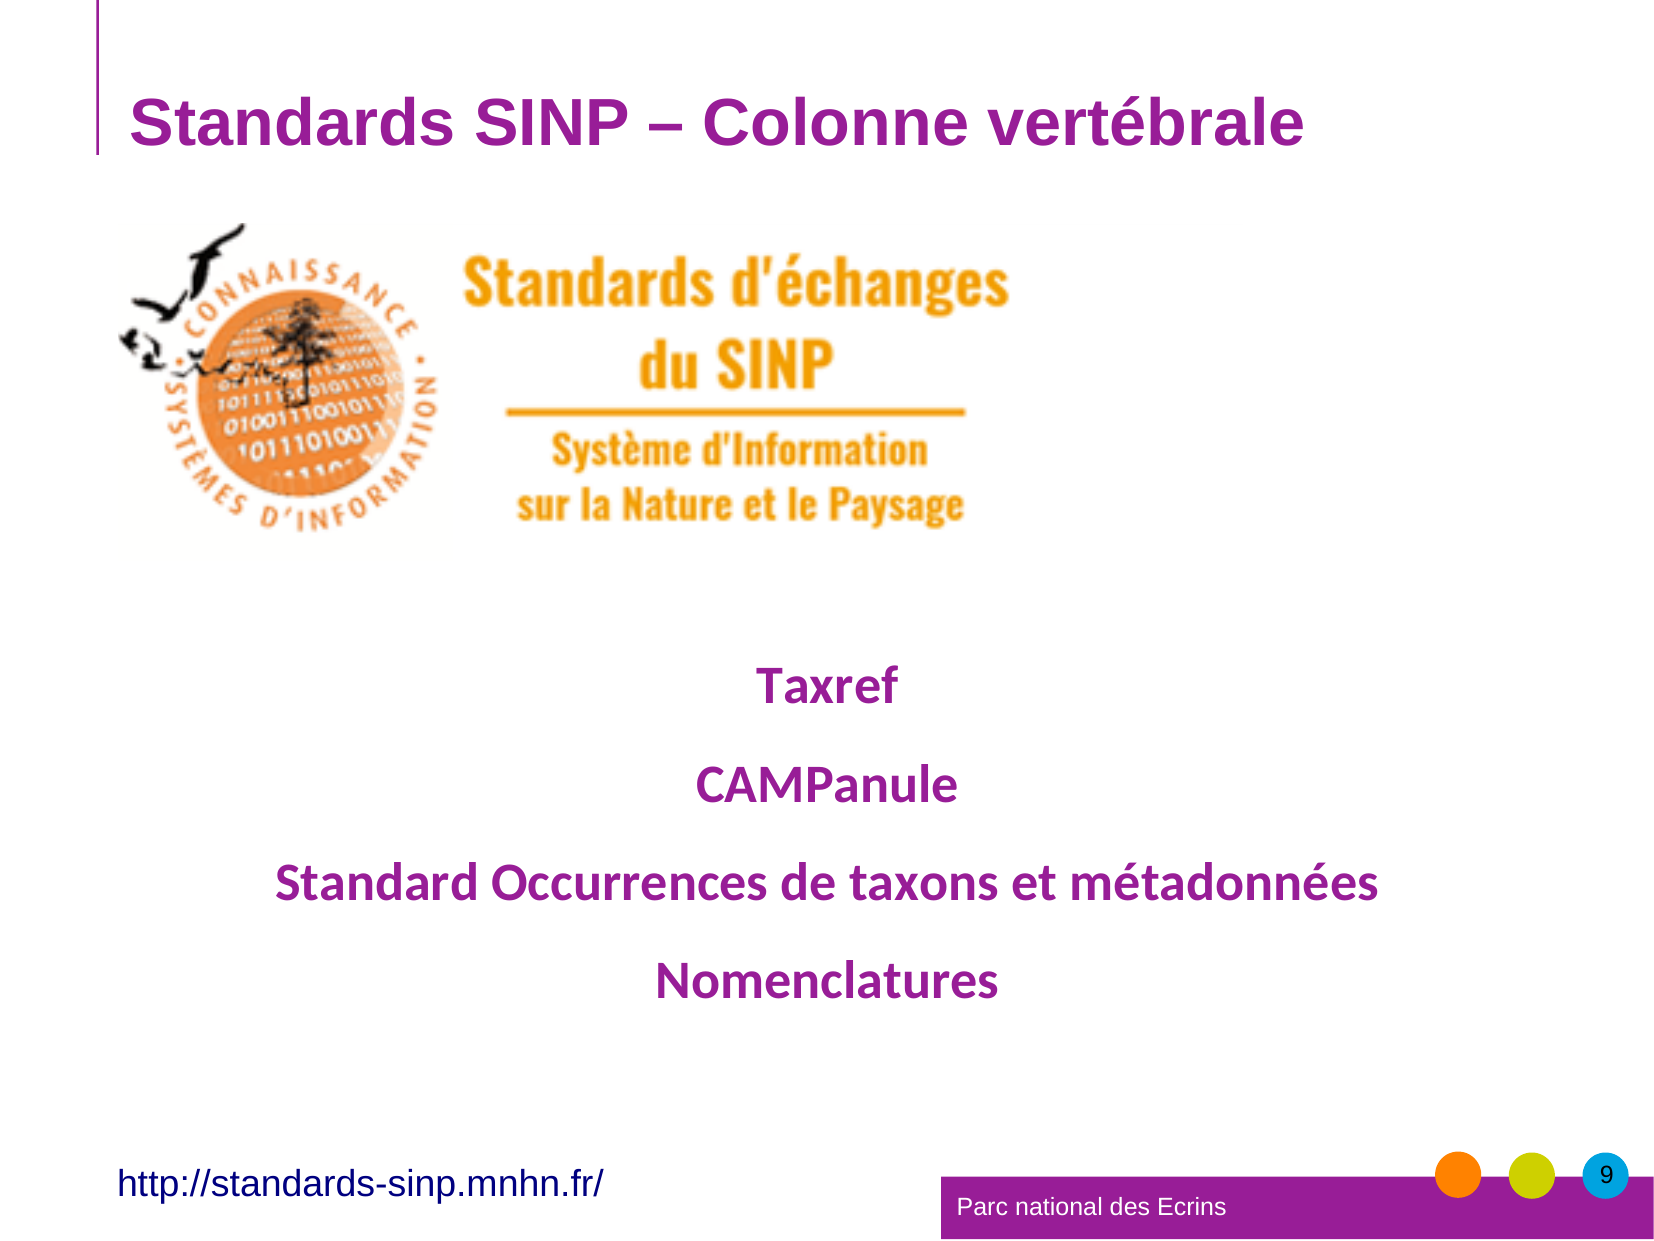

# Standards SINP – Colonne vertébrale
Taxref
CAMPanule
Standard Occurrences de taxons et métadonnées
Nomenclatures
http://standards-sinp.mnhn.fr/